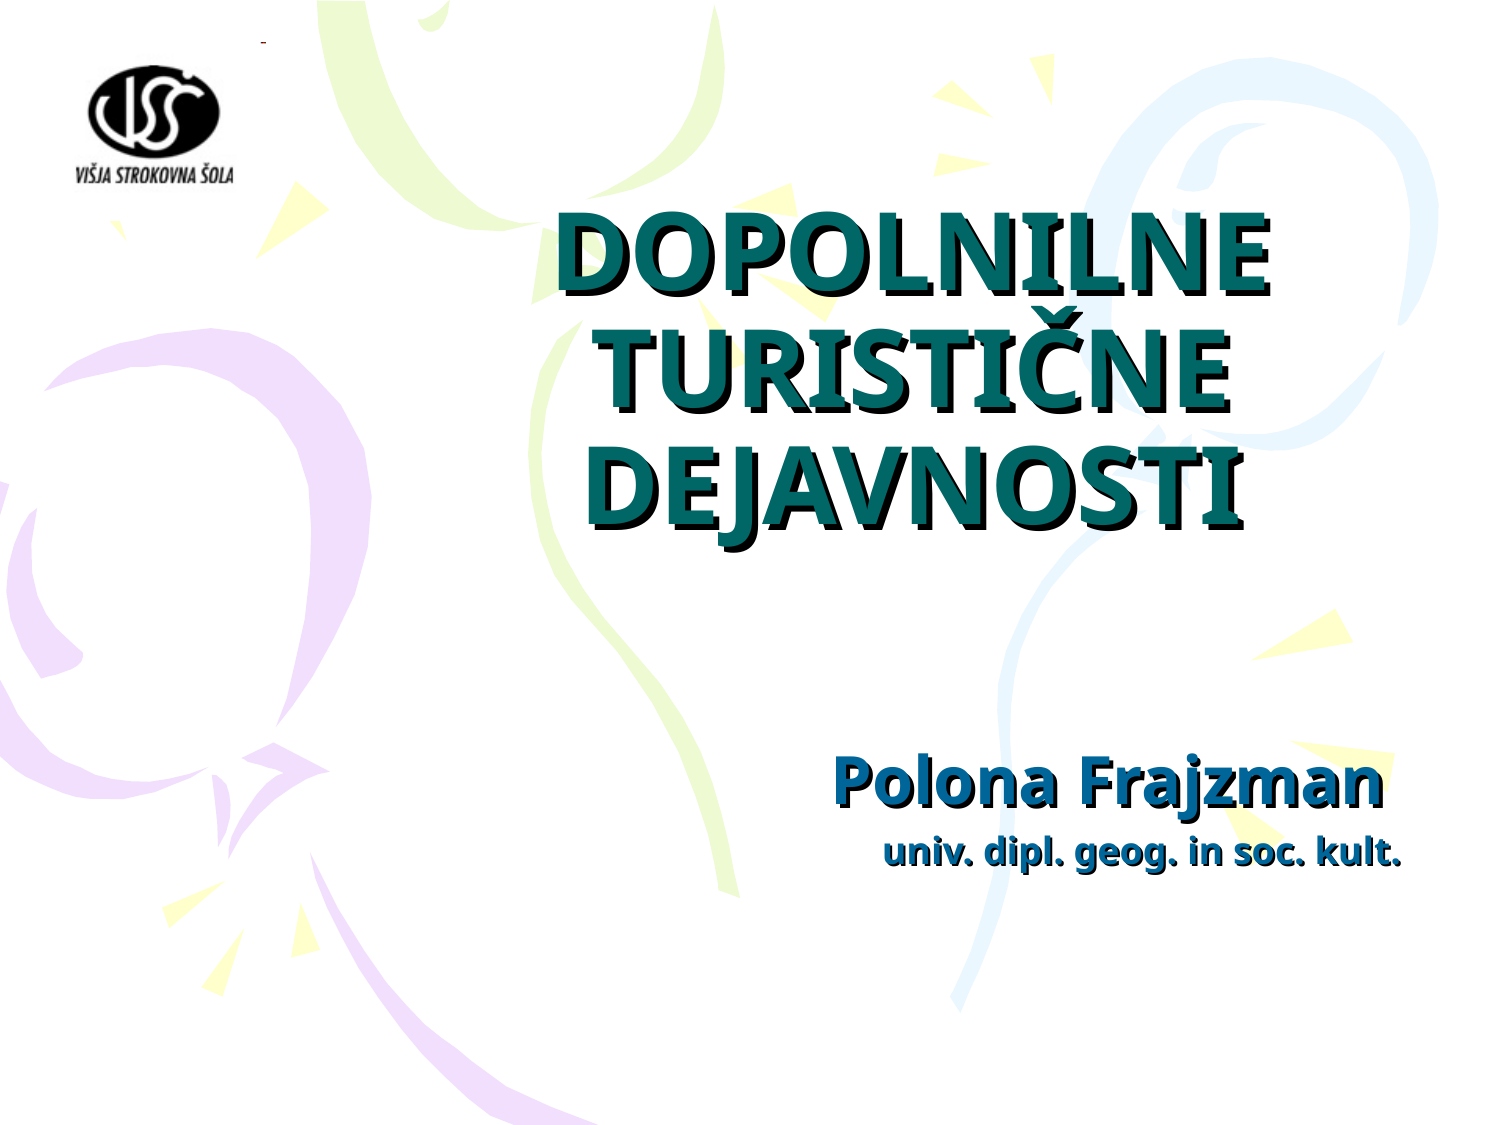

# DOPOLNILNE TURISTIČNE DEJAVNOSTI
Polona Frajzman
univ. dipl. geog. in soc. kult.